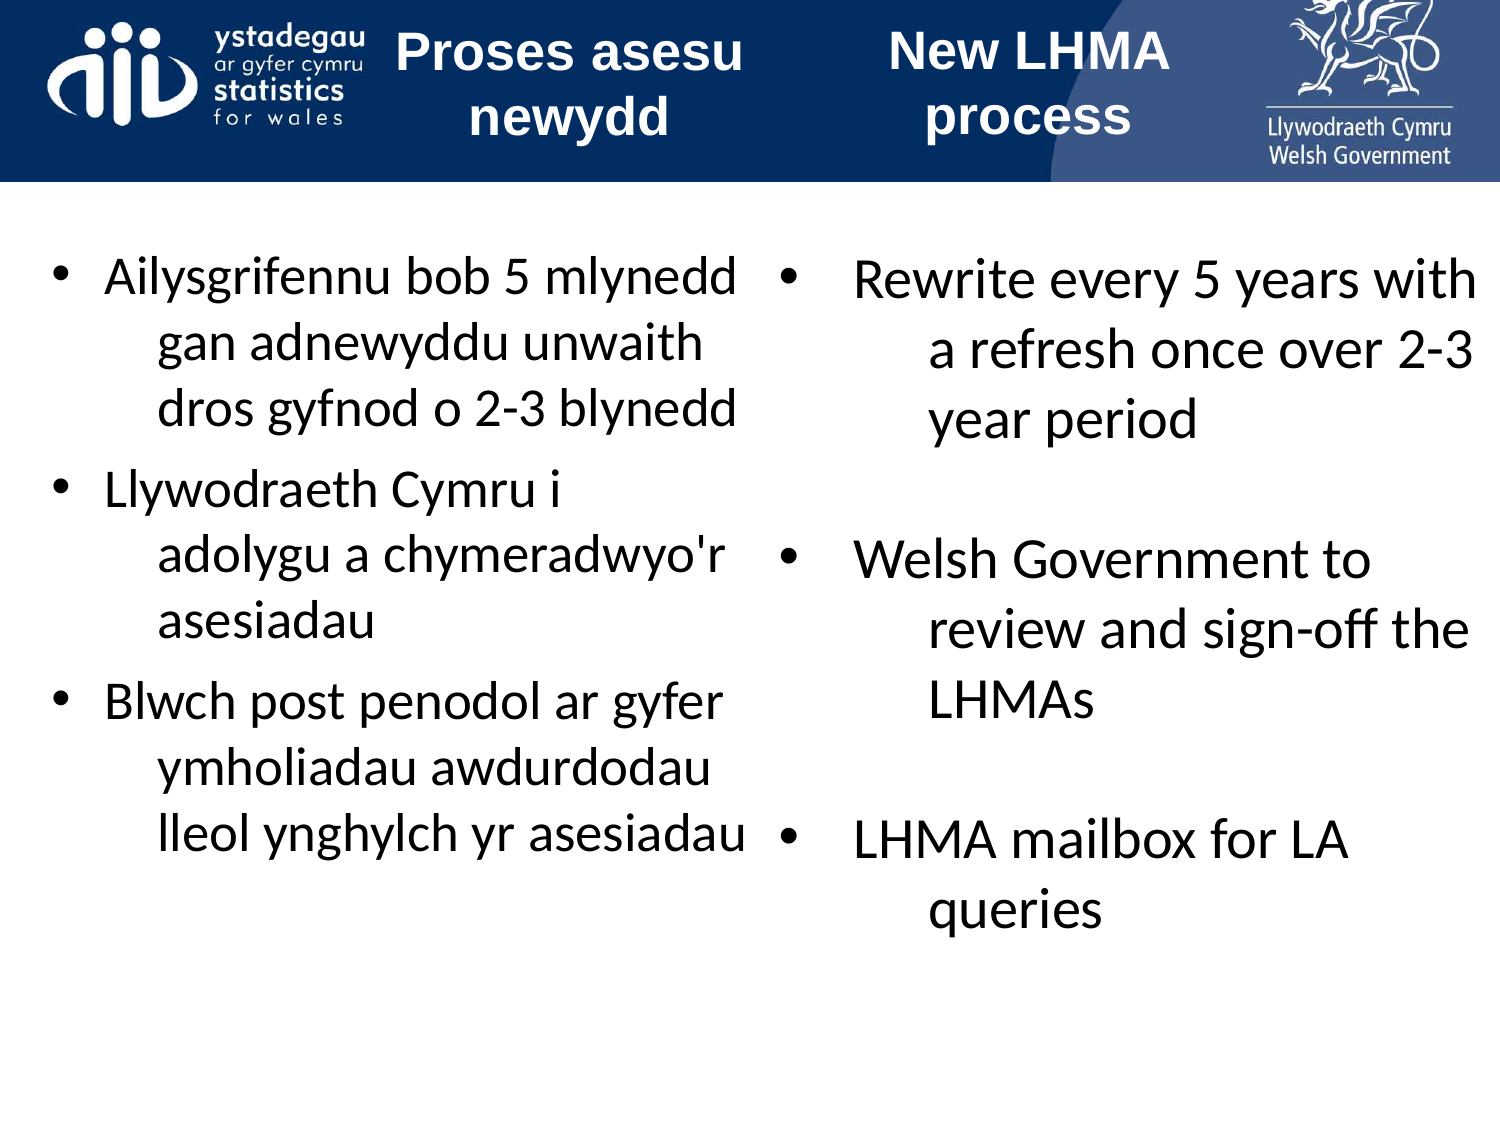

Proses asesu newydd
New LHMA process
# Ailysgrifennu bob 5 mlynedd gan adnewyddu unwaith dros gyfnod o 2-3 blynedd
Llywodraeth Cymru i adolygu a chymeradwyo'r asesiadau
Blwch post penodol ar gyfer ymholiadau awdurdodau lleol ynghylch yr asesiadau
Rewrite every 5 years with a refresh once over 2-3 year period
Welsh Government to review and sign-off the LHMAs
LHMA mailbox for LA queries